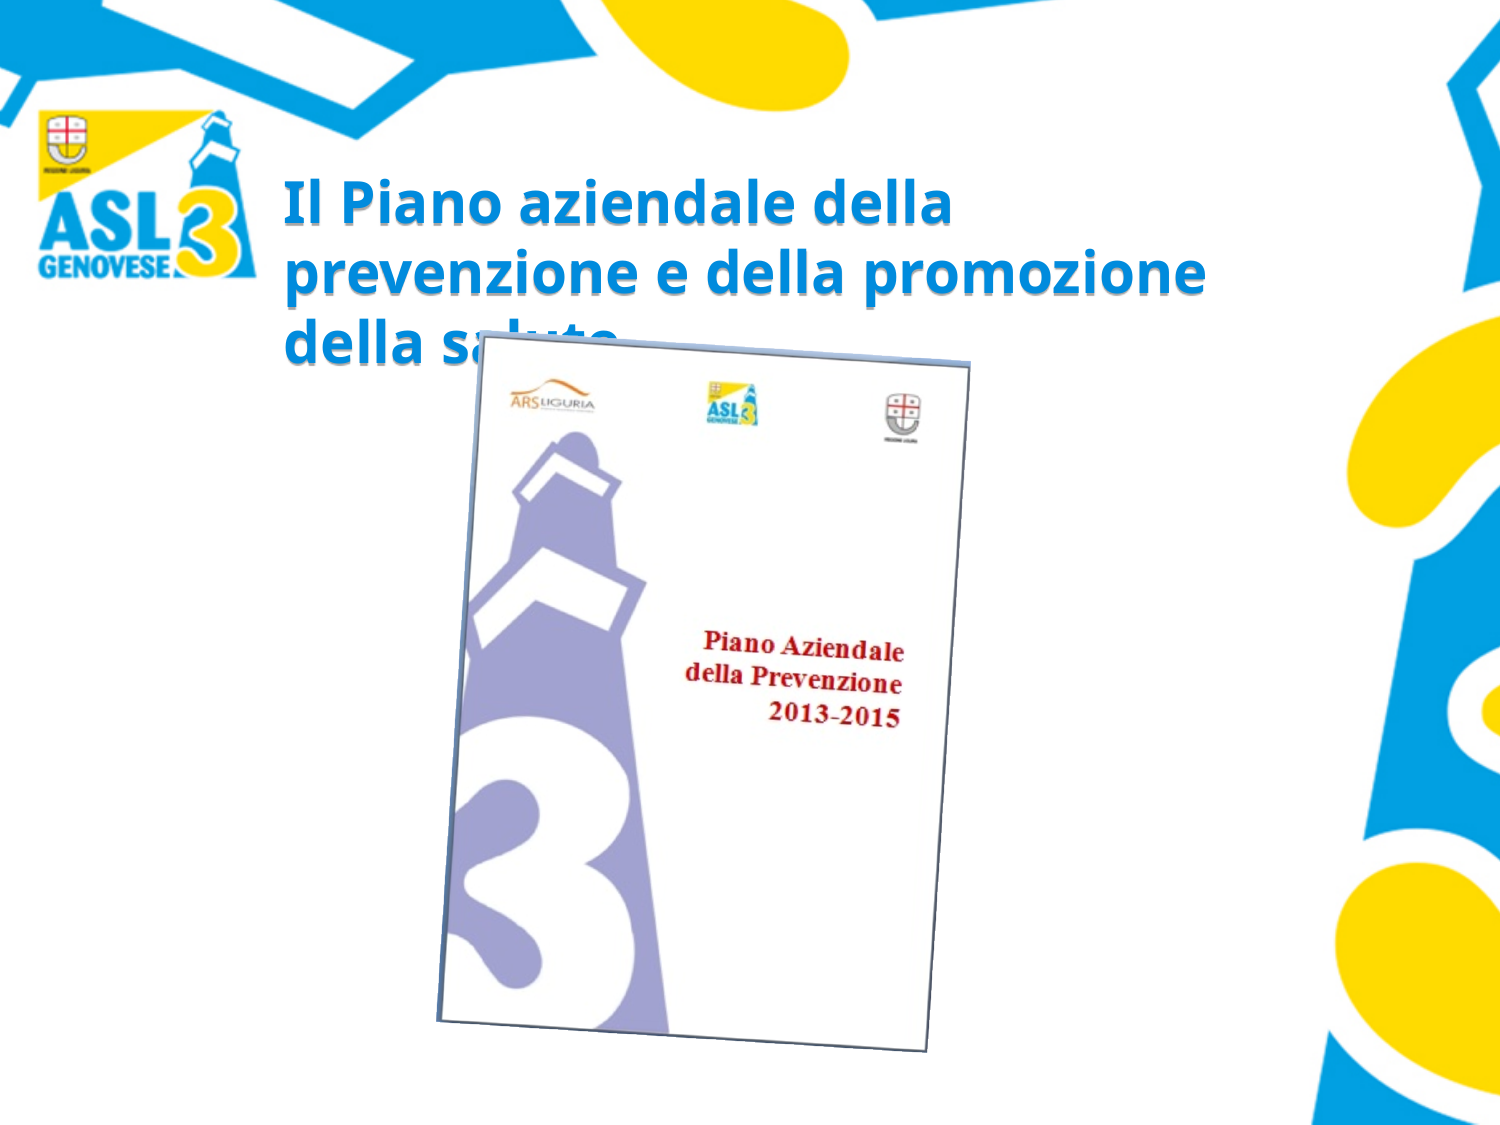

# Il Piano aziendale della prevenzione e della promozione della salute